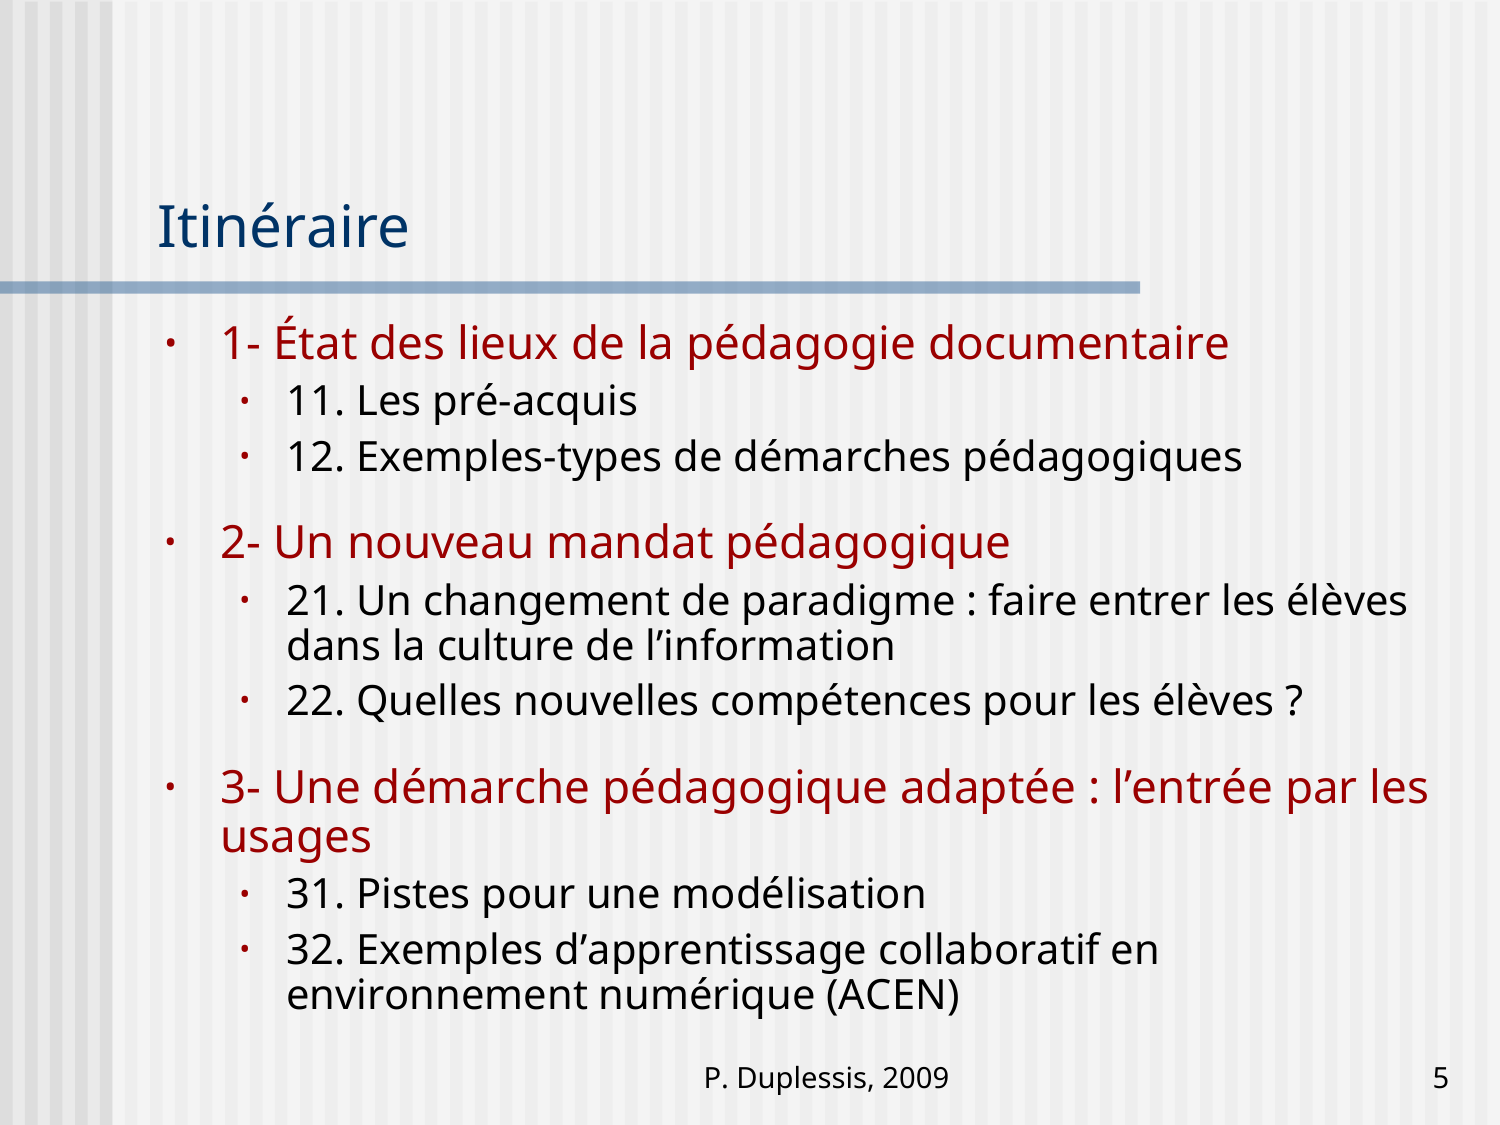

# Itinéraire
1- État des lieux de la pédagogie documentaire
11. Les pré-acquis
12. Exemples-types de démarches pédagogiques
2- Un nouveau mandat pédagogique
21. Un changement de paradigme : faire entrer les élèves dans la culture de l’information
22. Quelles nouvelles compétences pour les élèves ?
3- Une démarche pédagogique adaptée : l’entrée par les usages
31. Pistes pour une modélisation
32. Exemples d’apprentissage collaboratif en environnement numérique (ACEN)
P. Duplessis, 2009
5